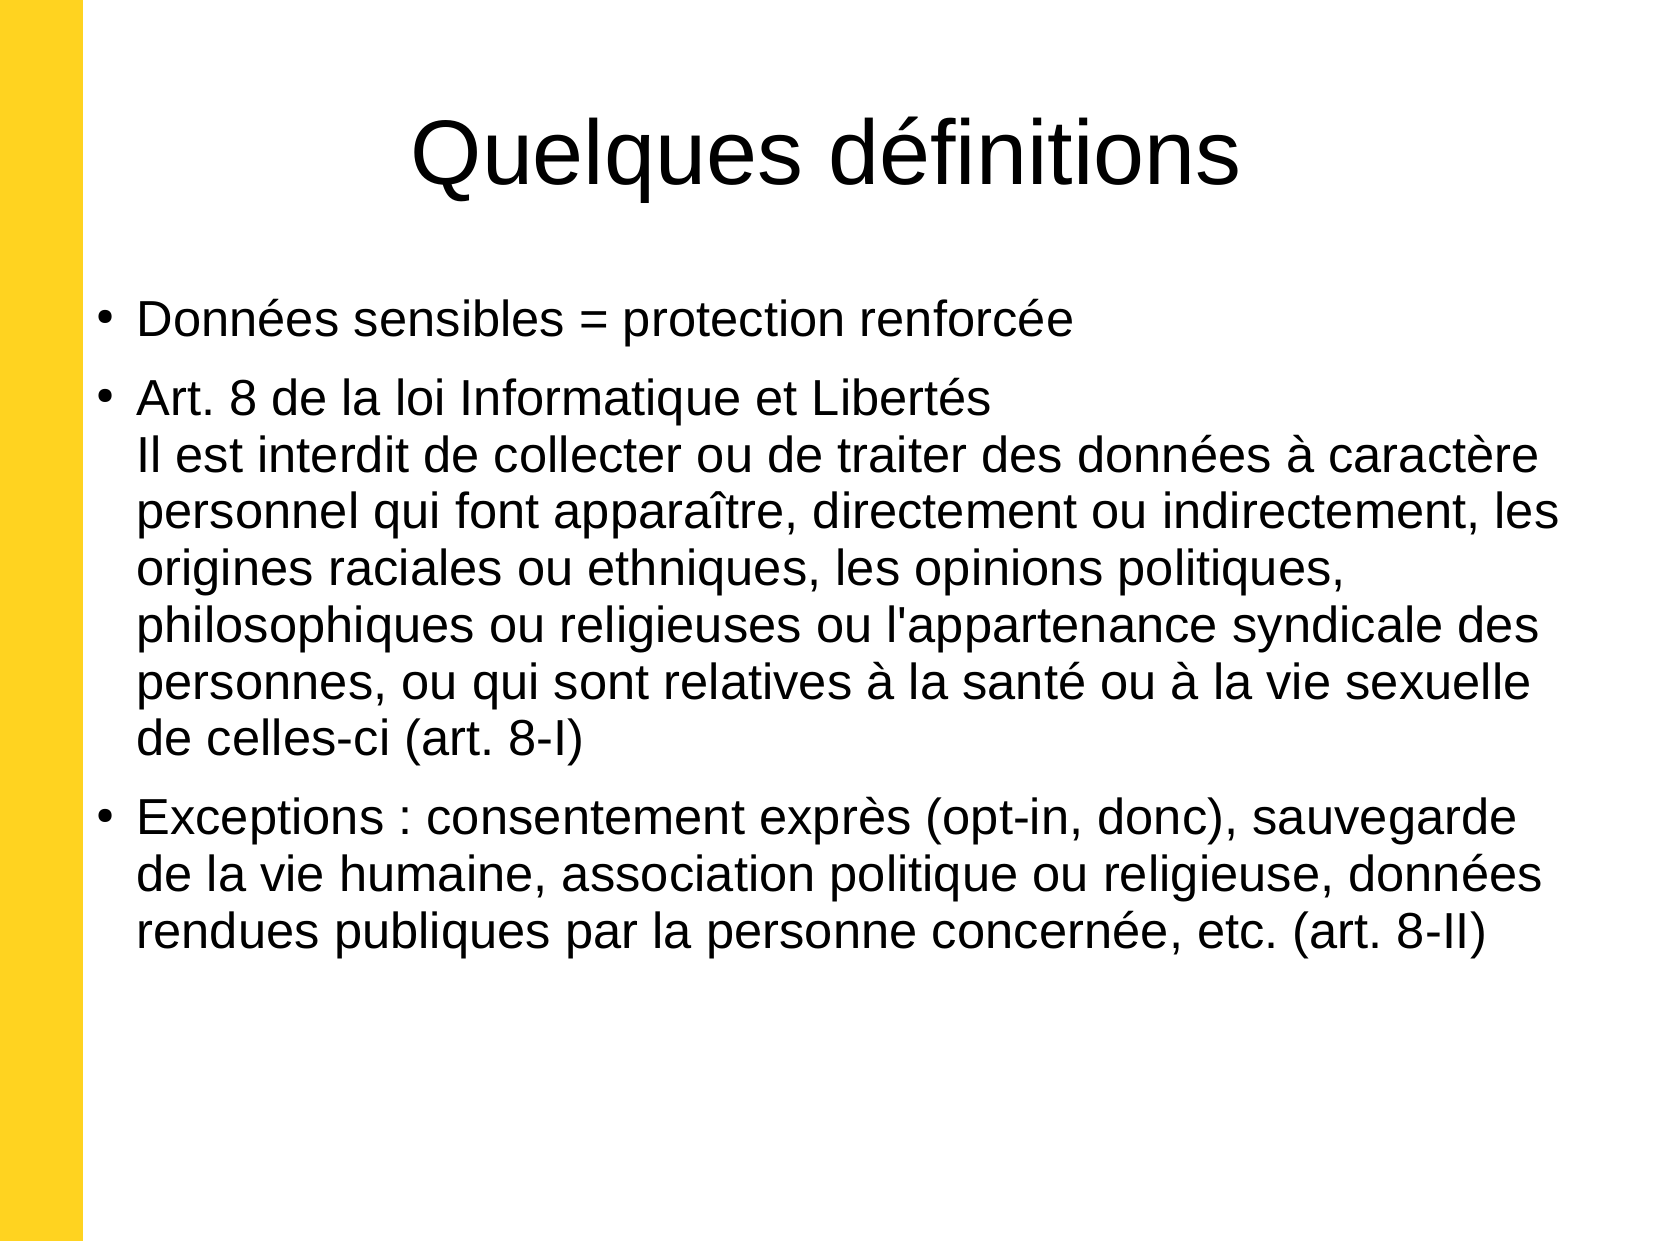

# Quelques définitions
Données sensibles = protection renforcée
Art. 8 de la loi Informatique et Libertés
Il est interdit de collecter ou de traiter des données à caractère personnel qui font apparaître, directement ou indirectement, les origines raciales ou ethniques, les opinions politiques, philosophiques ou religieuses ou l'appartenance syndicale des personnes, ou qui sont relatives à la santé ou à la vie sexuelle de celles-ci (art. 8-I)
Exceptions : consentement exprès (opt-in, donc), sauvegarde de la vie humaine, association politique ou religieuse, données rendues publiques par la personne concernée, etc. (art. 8-II)